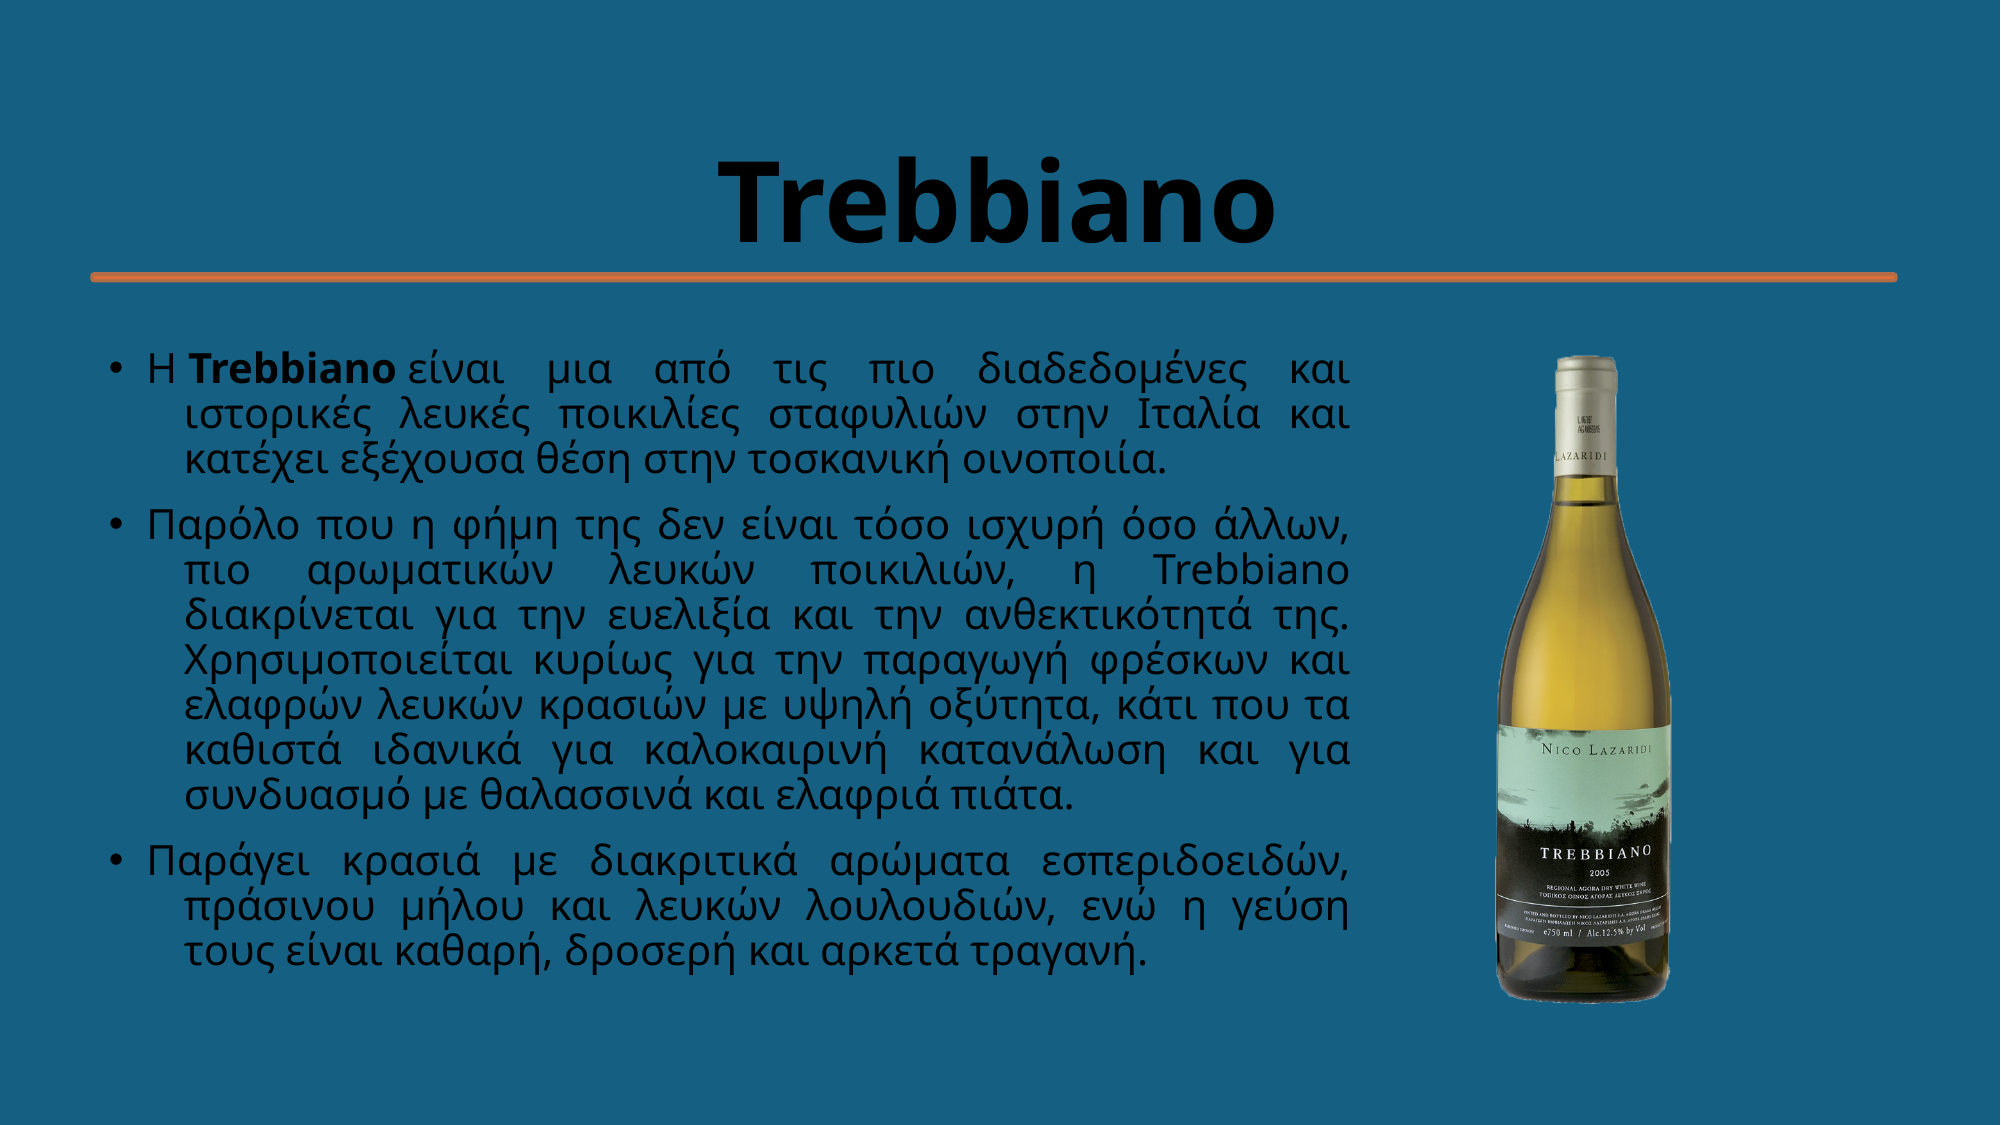

# Trebbiano
Η Trebbiano είναι μια από τις πιο διαδεδομένες και ιστορικές λευκές ποικιλίες σταφυλιών στην Ιταλία και κατέχει εξέχουσα θέση στην τοσκανική οινοποιία.
Παρόλο που η φήμη της δεν είναι τόσο ισχυρή όσο άλλων, πιο αρωματικών λευκών ποικιλιών, η Trebbiano διακρίνεται για την ευελιξία και την ανθεκτικότητά της. Χρησιμοποιείται κυρίως για την παραγωγή φρέσκων και ελαφρών λευκών κρασιών με υψηλή οξύτητα, κάτι που τα καθιστά ιδανικά για καλοκαιρινή κατανάλωση και για συνδυασμό με θαλασσινά και ελαφριά πιάτα.
Παράγει κρασιά με διακριτικά αρώματα εσπεριδοειδών, πράσινου μήλου και λευκών λουλουδιών, ενώ η γεύση τους είναι καθαρή, δροσερή και αρκετά τραγανή.